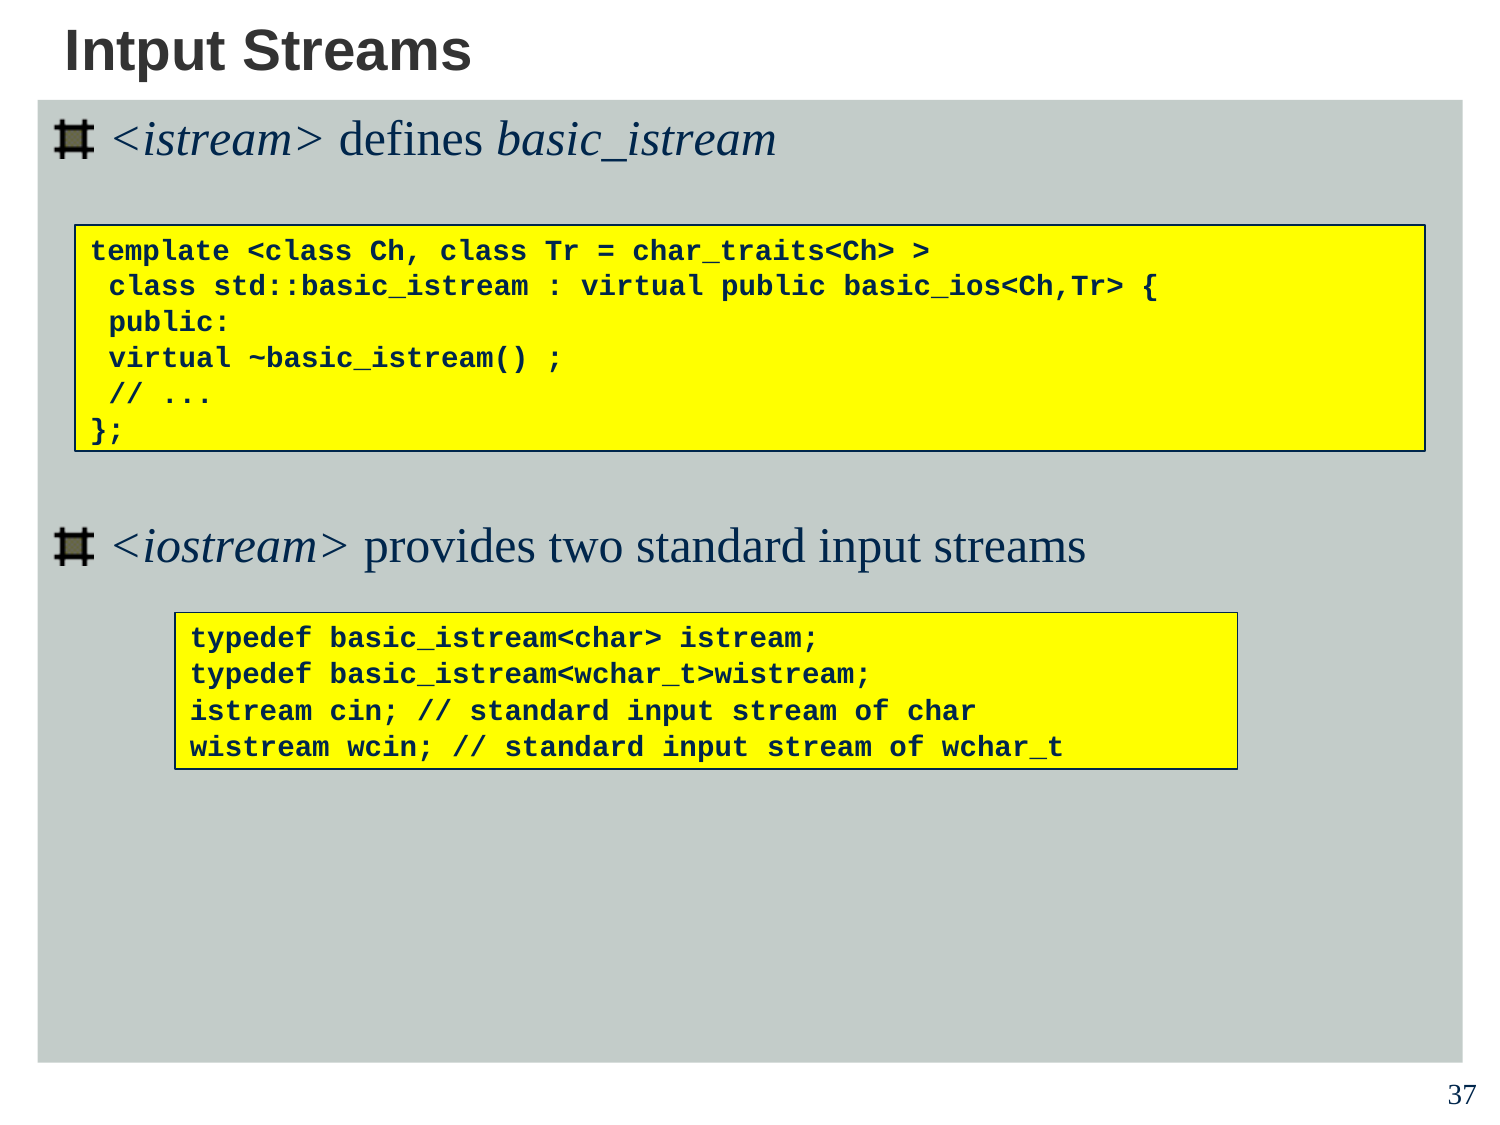

# Intput Streams
<istream> defines basic_istream
<iostream> provides two standard input streams
template <class Ch, class Tr = char_traits<Ch> >
	class std::basic_istream : virtual public basic_ios<Ch,Tr> {
	public:
	virtual ~basic_istream() ;
	// ...
};
typedef basic_istream<char> istream;
typedef basic_istream<wchar_t>wistream;
istream cin; // standard input stream of char
wistream wcin; // standard input stream of wchar_t